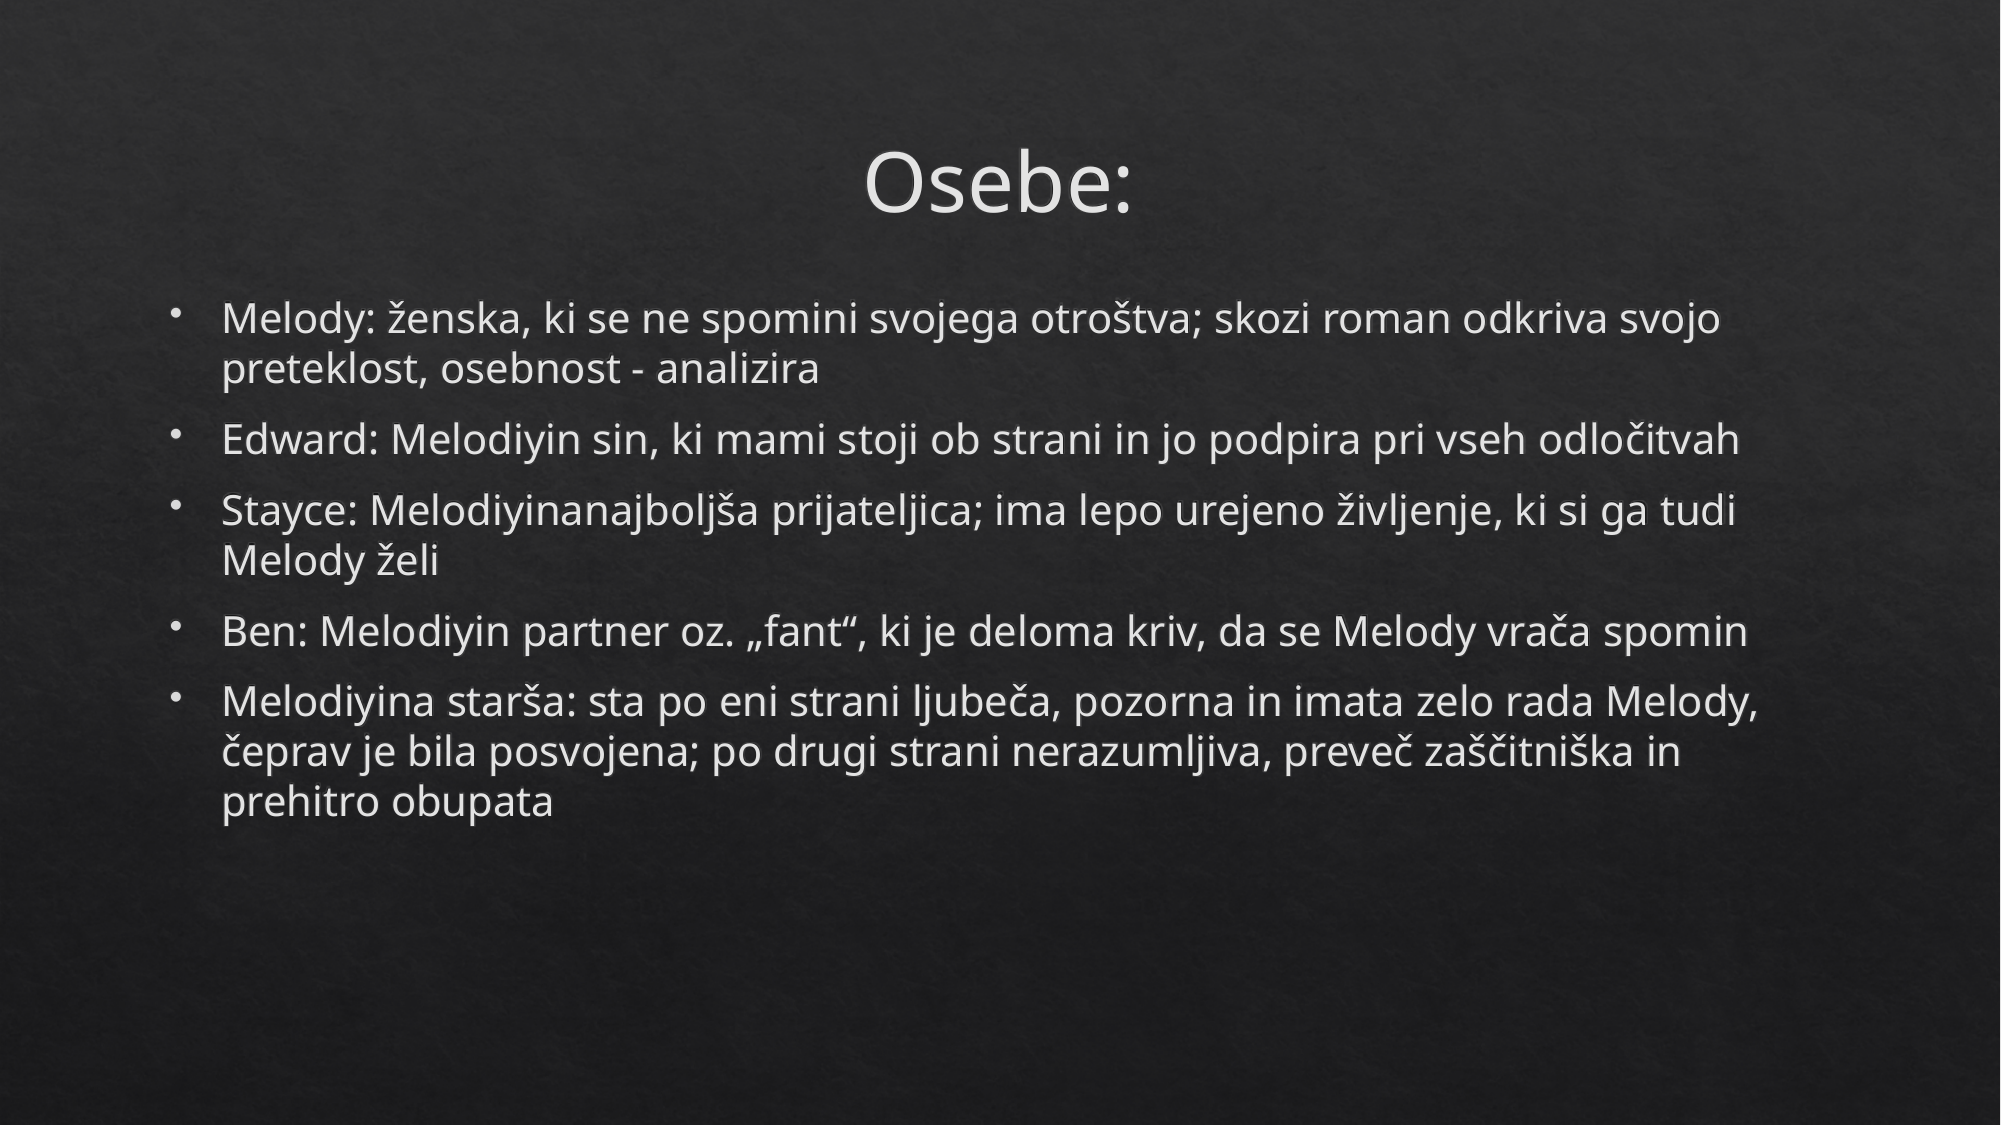

# Osebe:
Melody: ženska, ki se ne spomini svojega otroštva; skozi roman odkriva svojo preteklost, osebnost - analizira
Edward: Melodiyin sin, ki mami stoji ob strani in jo podpira pri vseh odločitvah
Stayce: Melodiyinanajboljša prijateljica; ima lepo urejeno življenje, ki si ga tudi Melody želi
Ben: Melodiyin partner oz. „fant“, ki je deloma kriv, da se Melody vrača spomin
Melodiyina starša: sta po eni strani ljubeča, pozorna in imata zelo rada Melody, čeprav je bila posvojena; po drugi strani nerazumljiva, preveč zaščitniška in prehitro obupata